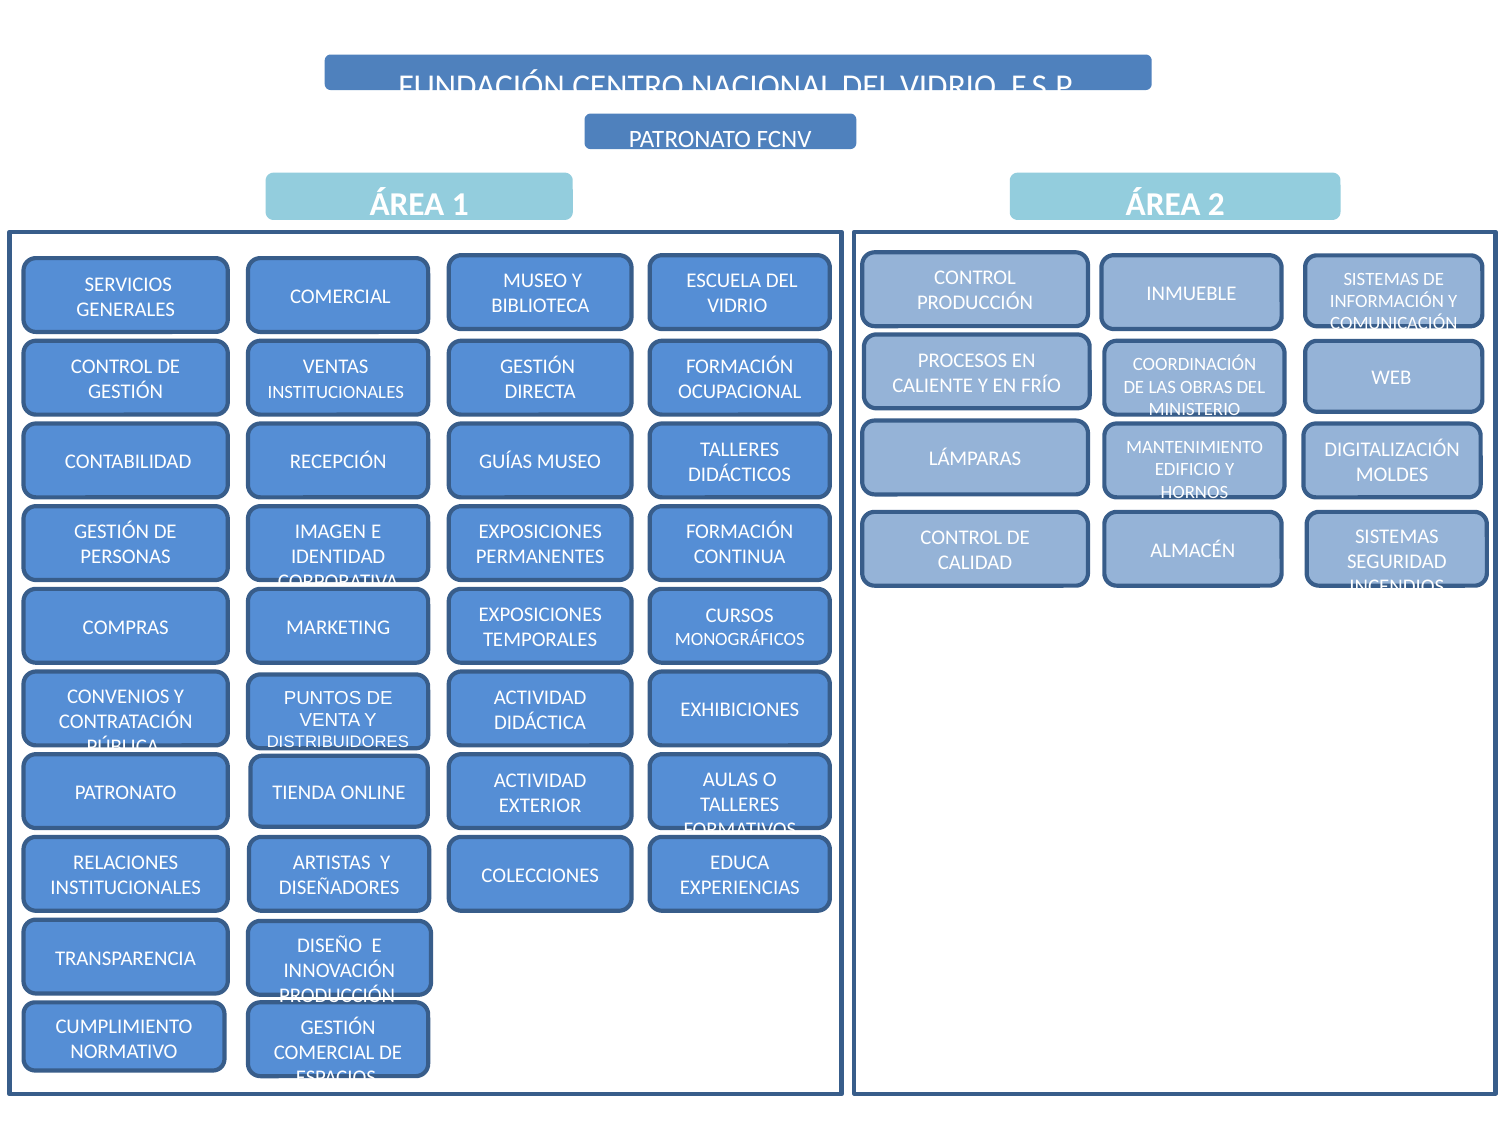

FUNDACIÓN CENTRO NACIONAL DEL VIDRIO, F.S.P.
PATRONATO FCNV
ÁREA 1
ÁREA 2
CONTROL PRODUCCIÓN
 MUSEO Y
BIBLIOTECA
 ESCUELA DEL VIDRIO
INMUEBLE
SISTEMAS DE INFORMACIÓN Y COMUNICACIÓN
 SERVICIOS GENERALES
 COMERCIAL
PROCESOS EN CALIENTE Y EN FRÍO
CONTROL DE GESTIÓN
VENTAS INSTITUCIONALES
GESTIÓN DIRECTA
FORMACIÓN OCUPACIONAL
COORDINACIÓN DE LAS OBRAS DEL
MINISTERIO
WEB
LÁMPARAS
 CONTABILIDAD
RECEPCIÓN
GUÍAS MUSEO
TALLERES DIDÁCTICOS
MANTENIMIENTO EDIFICIO Y HORNOS
DIGITALIZACIÓN MOLDES
GESTIÓN DE PERSONAS
IMAGEN E IDENTIDAD CORPORATIVA
EXPOSICIONES
PERMANENTES
FORMACIÓN CONTINUA
CONTROL DE CALIDAD
ALMACÉN
SISTEMAS SEGURIDAD
INCENDIOS
COMPRAS
MARKETING
EXPOSICIONES
TEMPORALES
CURSOS MONOGRÁFICOS
CONVENIOS Y CONTRATACIÓN PÚBLICA.
ACTIVIDAD DIDÁCTICA
EXHIBICIONES
PUNTOS DE VENTA Y DISTRIBUIDORES
PATRONATO
ACTIVIDAD EXTERIOR
AULAS O TALLERES FORMATIVOS
TIENDA ONLINE
RELACIONES INSTITUCIONALES
 ARTISTAS Y DISEÑADORES
COLECCIONES
EDUCA
EXPERIENCIAS
TRANSPARENCIA
DISEÑO E INNOVACIÓN PRODUCCIÓN
CUMPLIMIENTO NORMATIVO
GESTIÓN COMERCIAL DE ESPACIOS